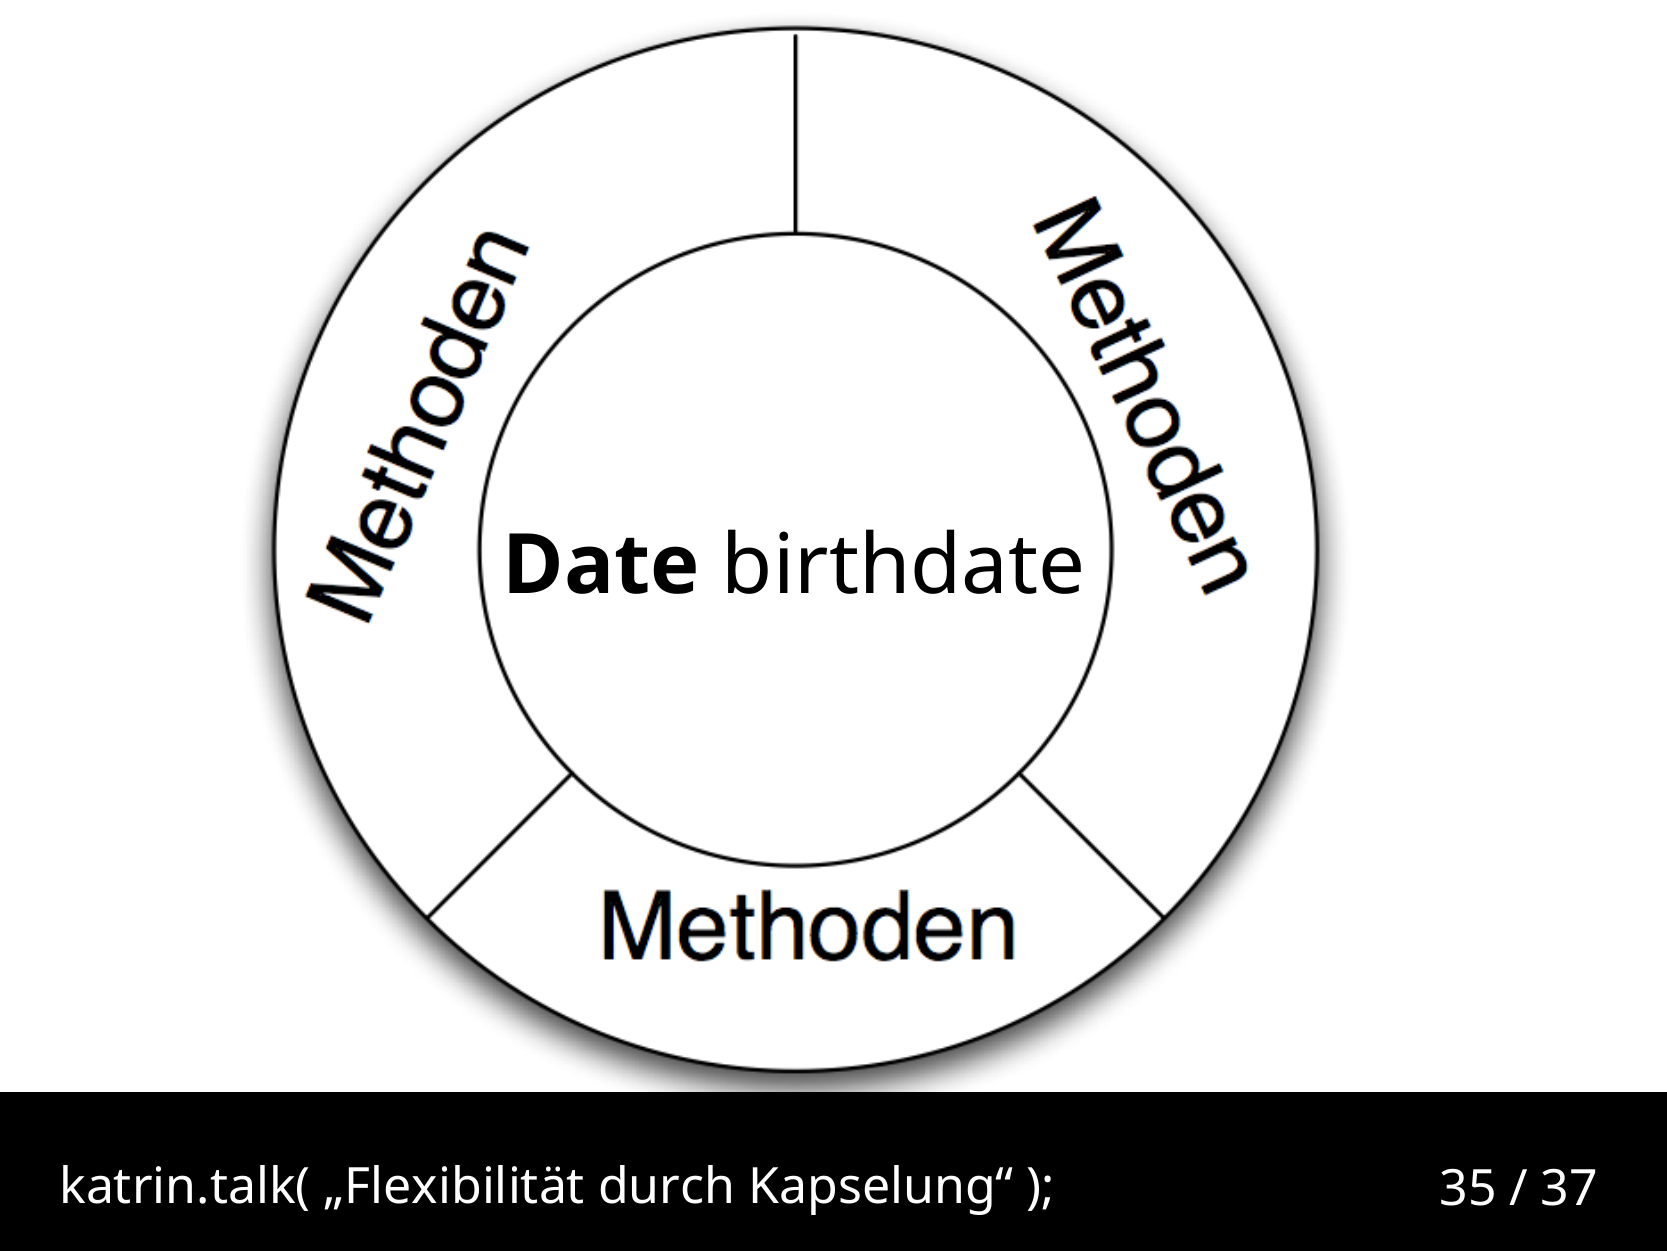

Date birthdate
katrin.talk( „Flexibilität durch Kapselung“ );
35